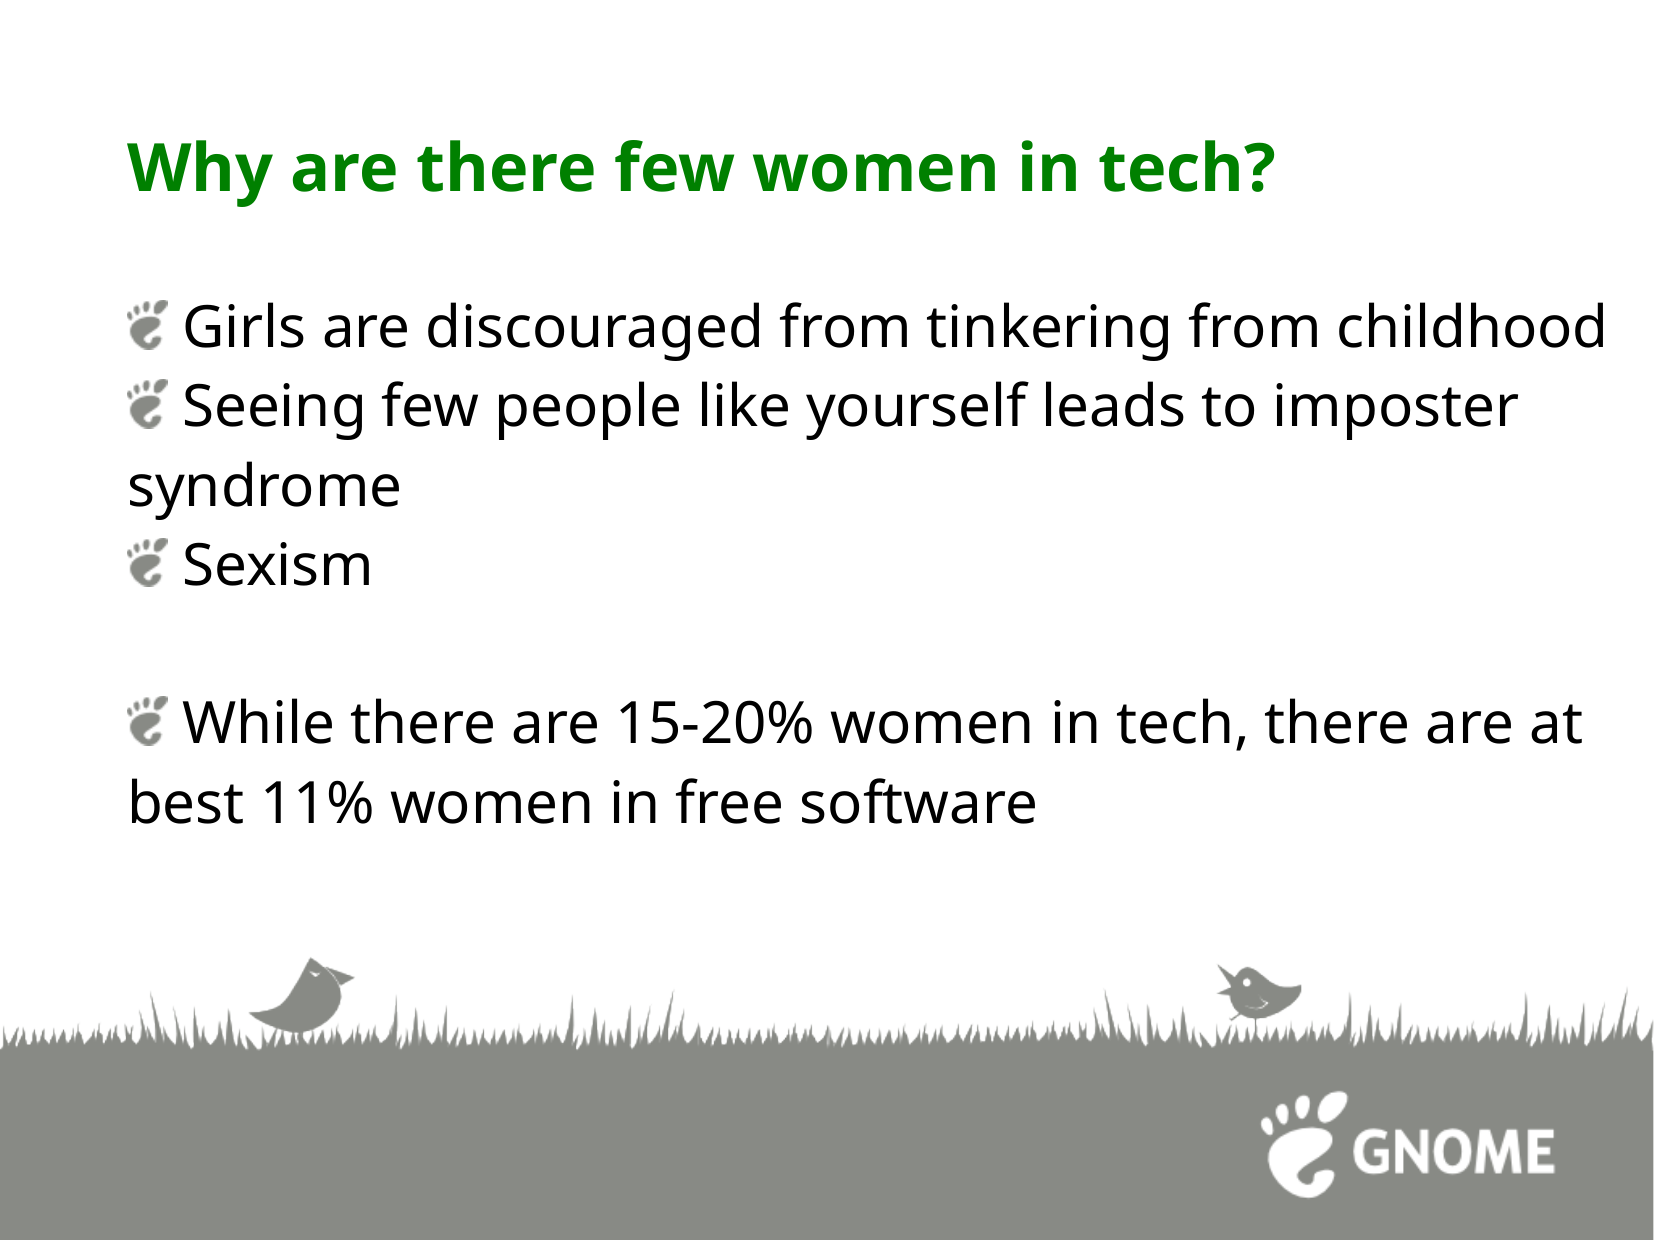

Why are there few women in tech?
 Girls are discouraged from tinkering from childhood
 Seeing few people like yourself leads to imposter syndrome
 Sexism
 While there are 15-20% women in tech, there are at best 11% women in free software